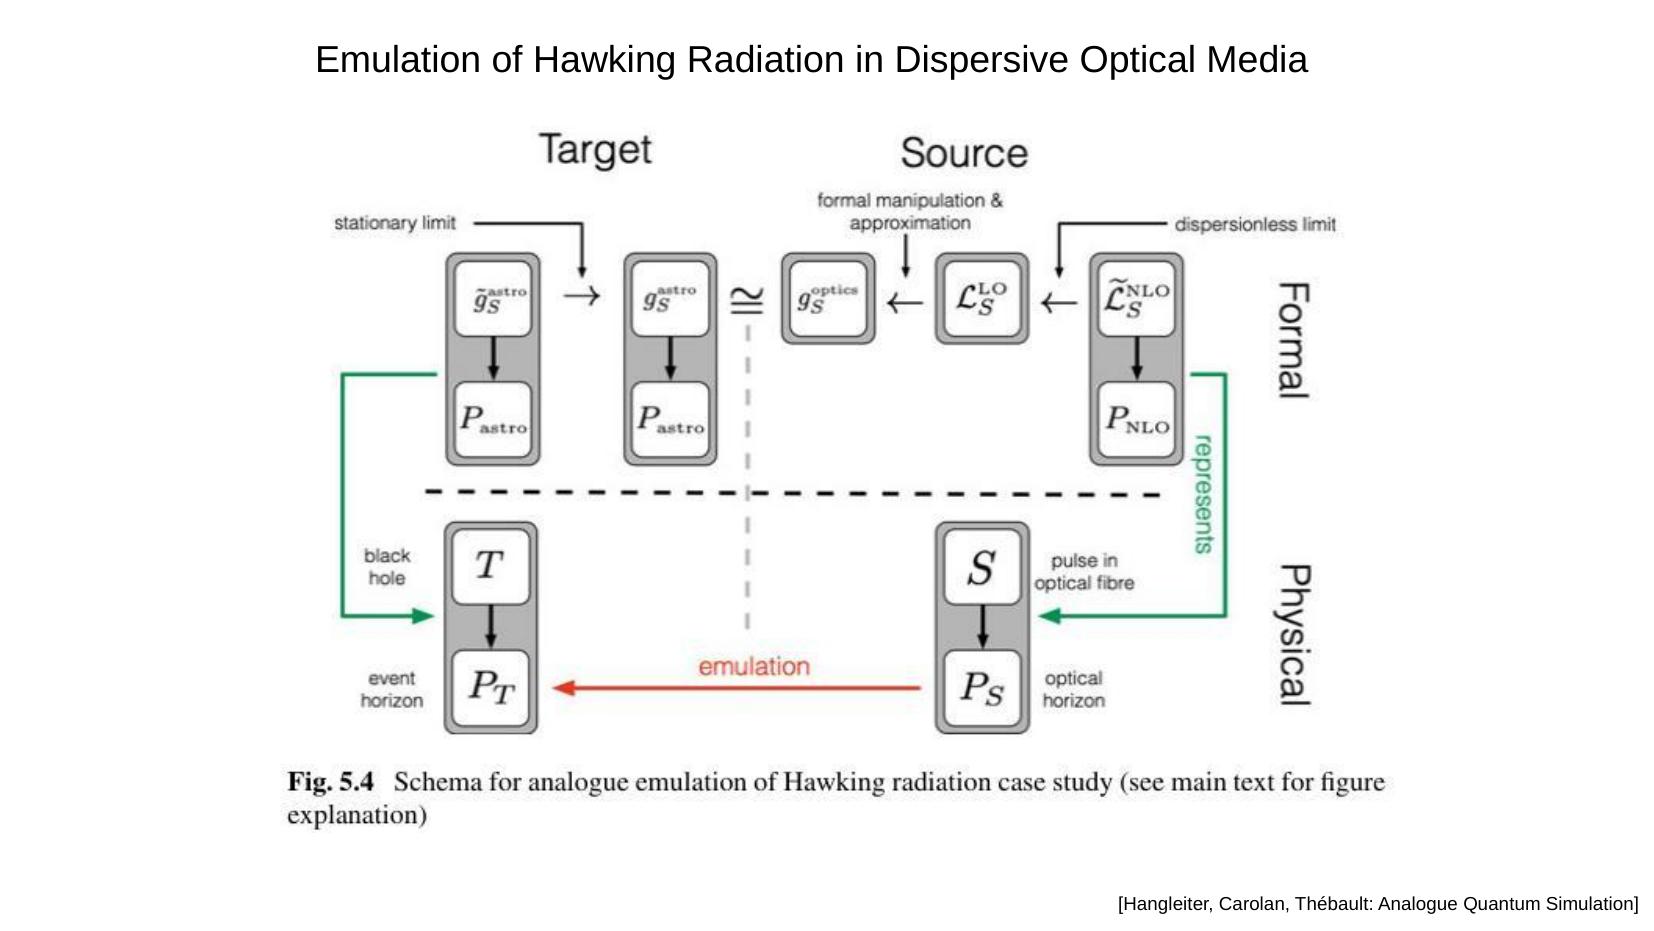

Emulation of Hawking Radiation in Dispersive Optical Media
[Hangleiter, Carolan, Thébault: Analogue Quantum Simulation]